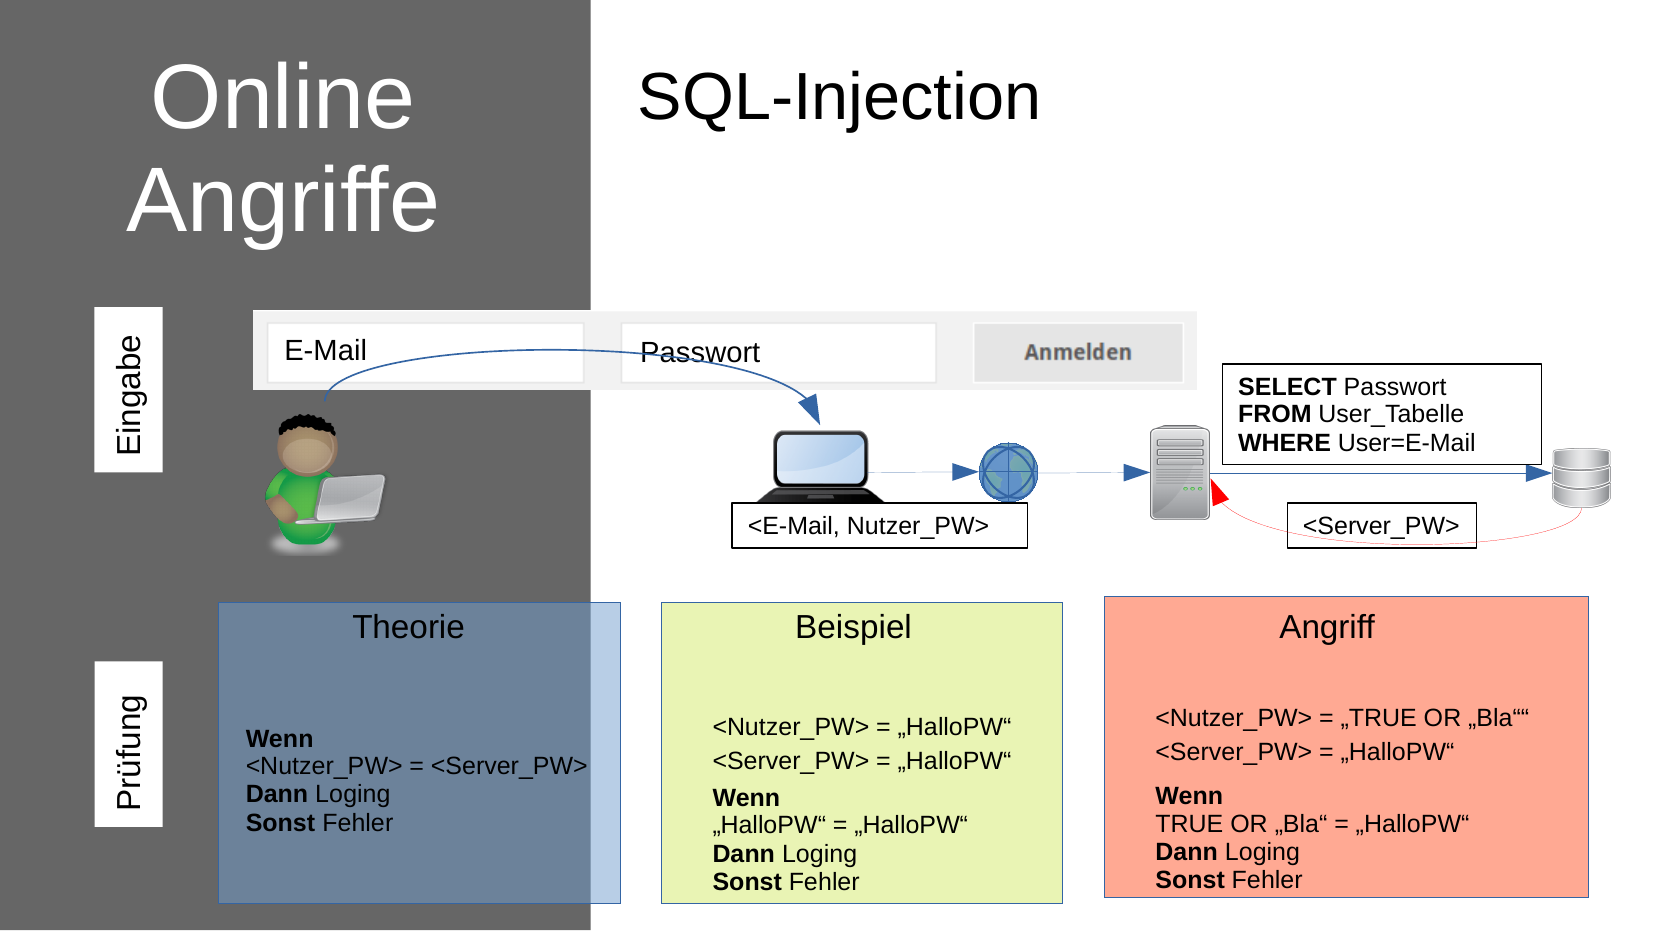

# Online Angriffe
SQL-Injection
E-Mail
Passwort
Eingabe
SELECT Passwort FROM User_Tabelle
WHERE User=E-Mail
<E-Mail, Nutzer_PW>
<Server_PW>
Theorie
Beispiel
Angriff
<Nutzer_PW> = „TRUE OR „Bla““
<Server_PW> = „HalloPW“
Wenn
TRUE OR „Bla“ = „HalloPW“
Dann Loging
Sonst Fehler
<Nutzer_PW> = „HalloPW“
<Server_PW> = „HalloPW“
Wenn
„HalloPW“ = „HalloPW“
Dann Loging
Sonst Fehler
Prüfung
Wenn
<Nutzer_PW> = <Server_PW>
Dann Loging
Sonst Fehler